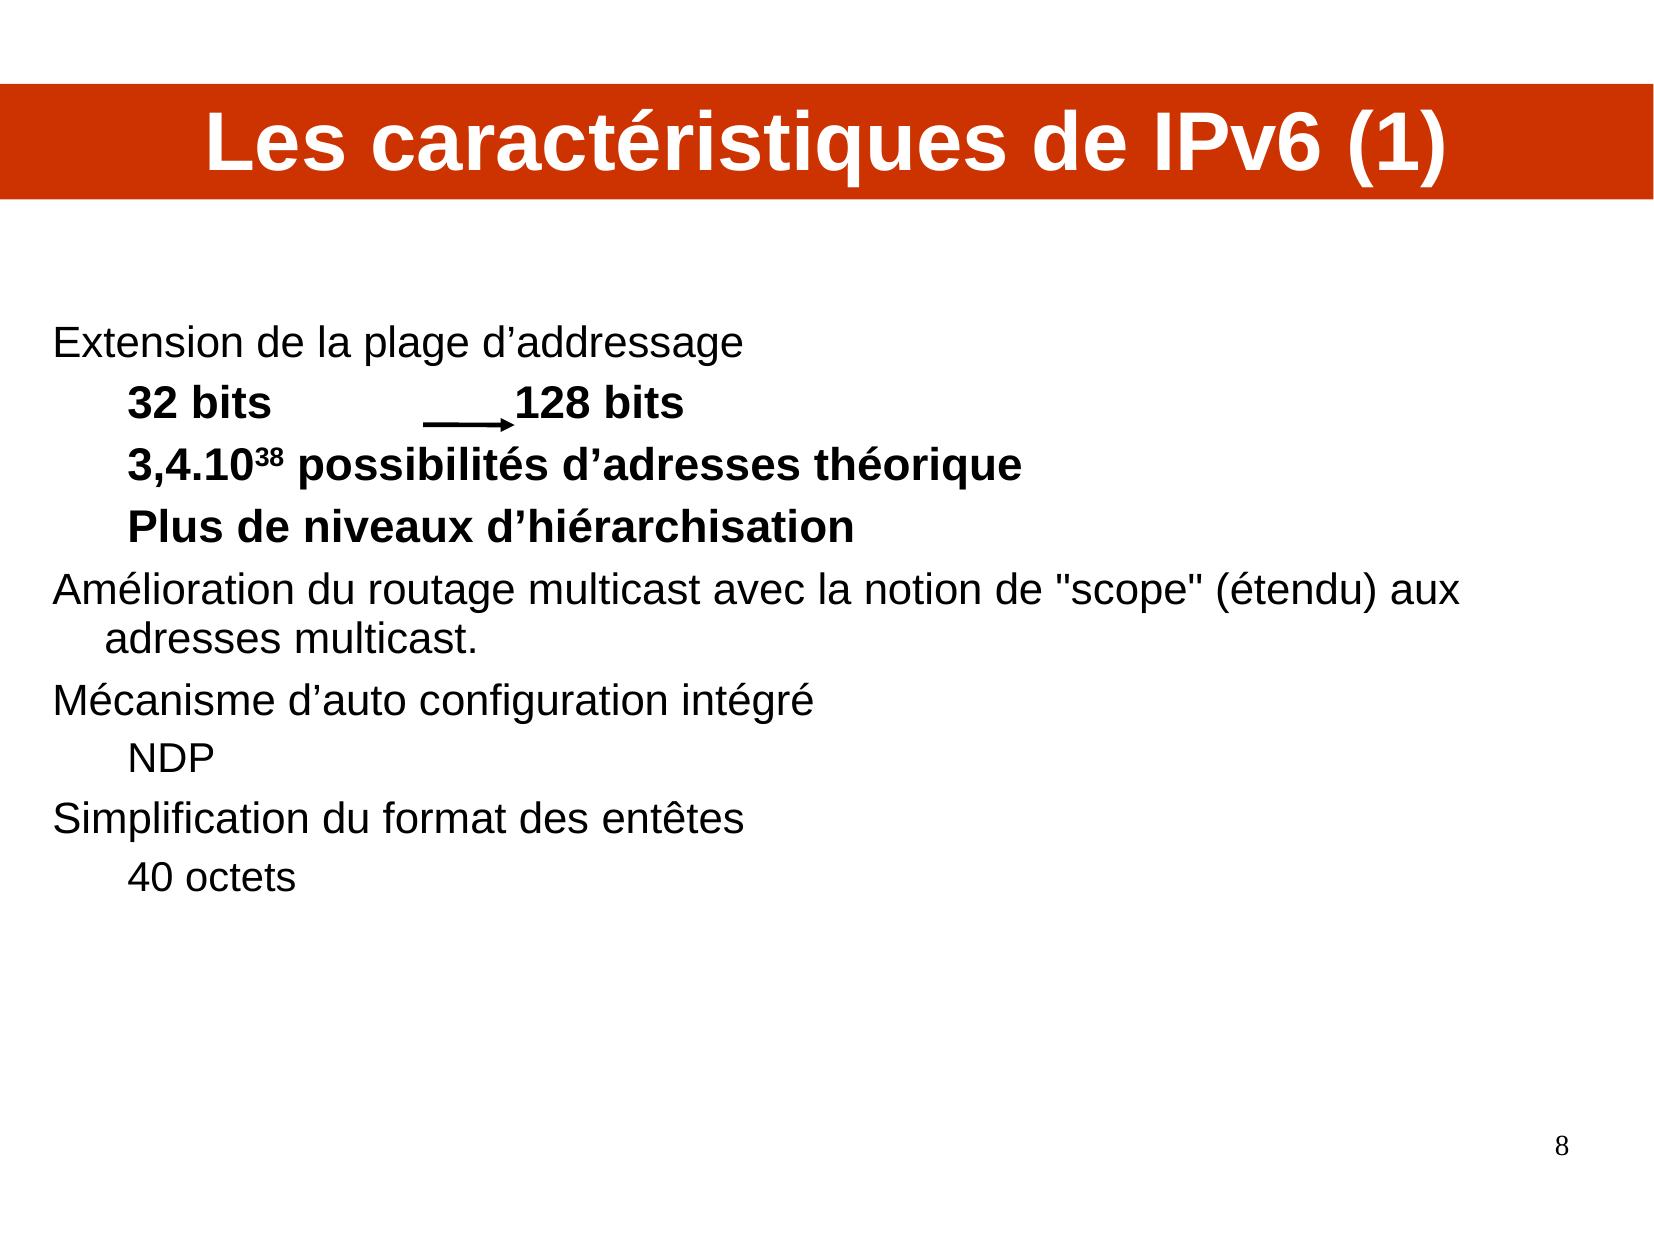

# Les caractéristiques de IPv6 (1)‏
Extension de la plage d’addressage
32 bits 128 bits
3,4.1038 possibilités d’adresses théorique
Plus de niveaux d’hiérarchisation
Amélioration du routage multicast avec la notion de "scope" (étendu) aux adresses multicast.
Mécanisme d’auto configuration intégré
NDP
Simplification du format des entêtes
40 octets